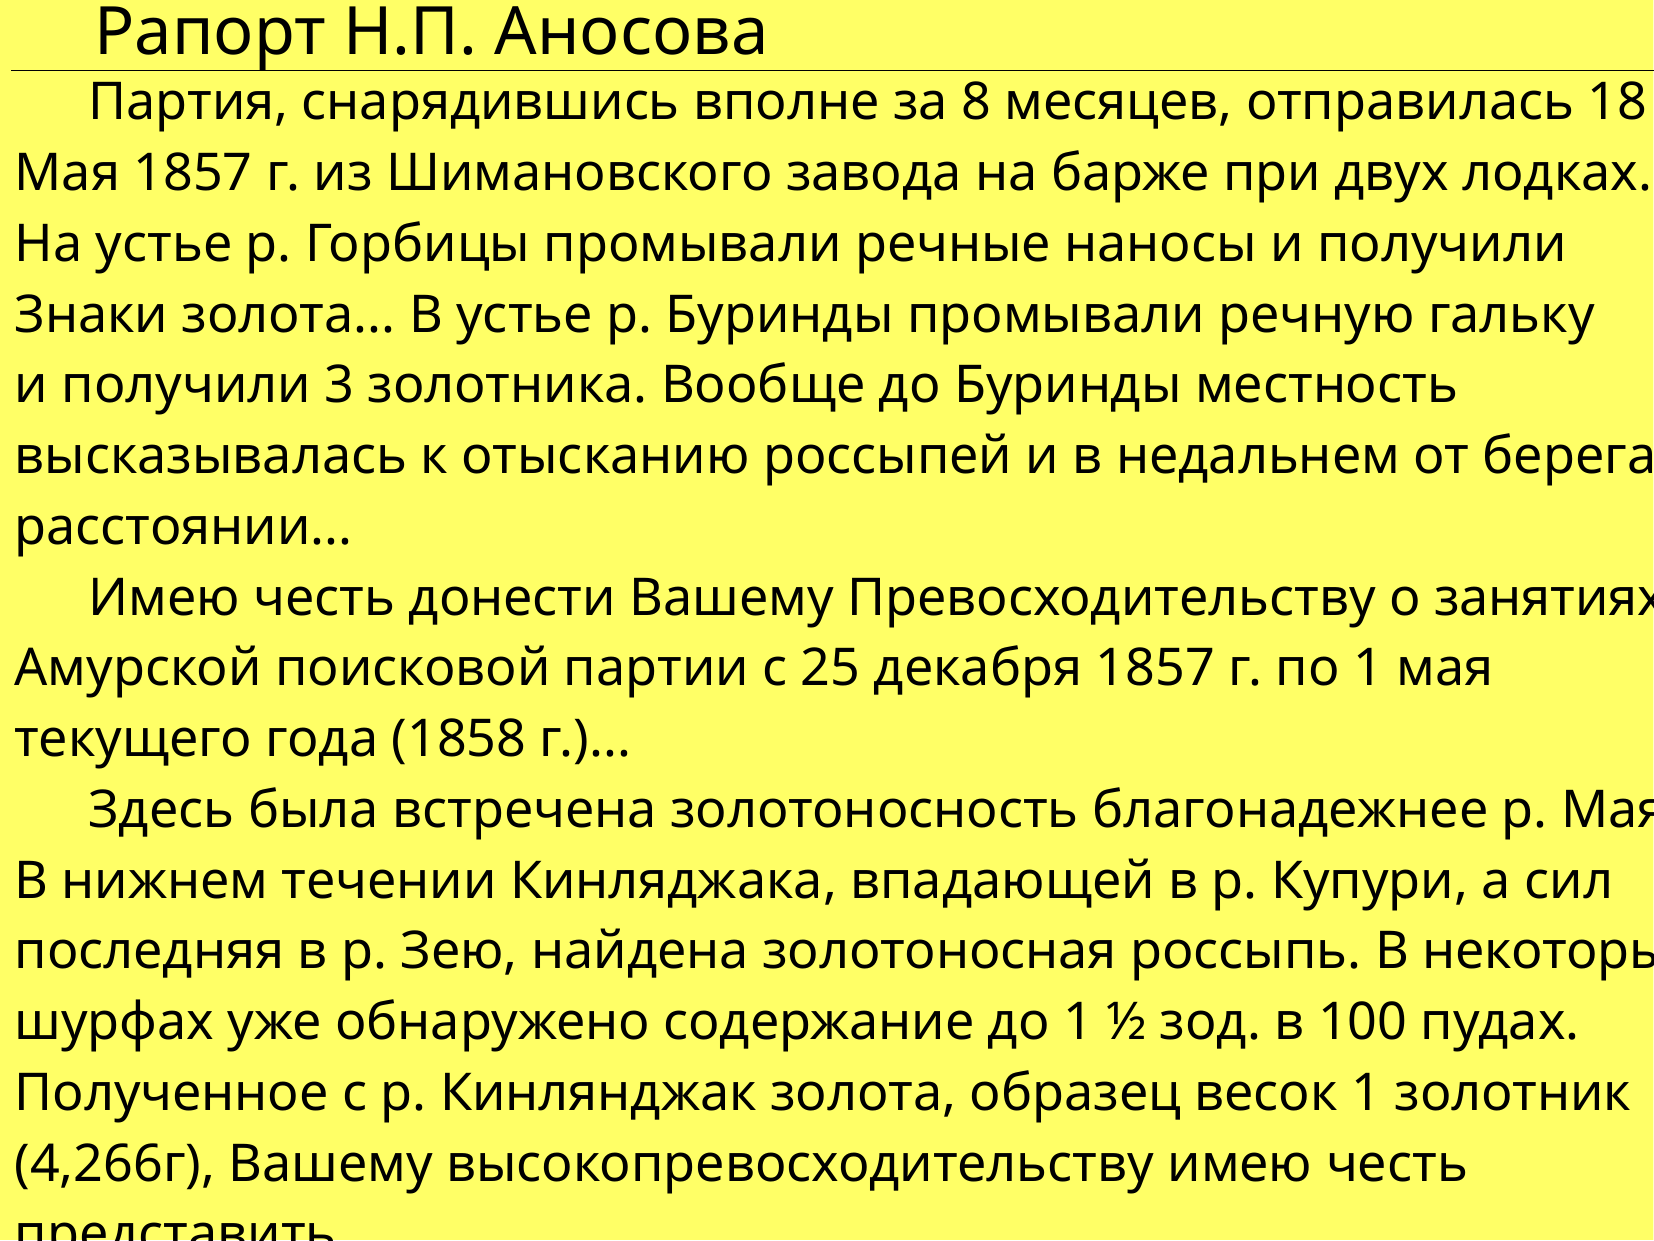

Рапорт Н.П. Аносова
	Партия, снарядившись вполне за 8 месяцев, отправилась 18
Мая 1857 г. из Шимановского завода на барже при двух лодках.
На устье р. Горбицы промывали речные наносы и получили
Знаки золота... В устье р. Буринды промывали речную гальку
и получили 3 золотника. Вообще до Буринды местность
высказывалась к отысканию россыпей и в недальнем от берега
расстоянии...
	Имею честь донести Вашему Превосходительству о занятиях...
Амурской поисковой партии с 25 декабря 1857 г. по 1 мая
текущего года (1858 г.)...
	Здесь была встречена золотоносность благонадежнее р. Мая.
В нижнем течении Кинляджака, впадающей в р. Купури, а сил
последняя в р. Зею, найдена золотоносная россыпь. В некоторых
шурфах уже обнаружено содержание до 1 ½ зод. в 100 пудах.
Полученное с р. Кинлянджак золота, образец весок 1 золотник
(4,266г), Вашему высокопревосходительству имею честь
представить.